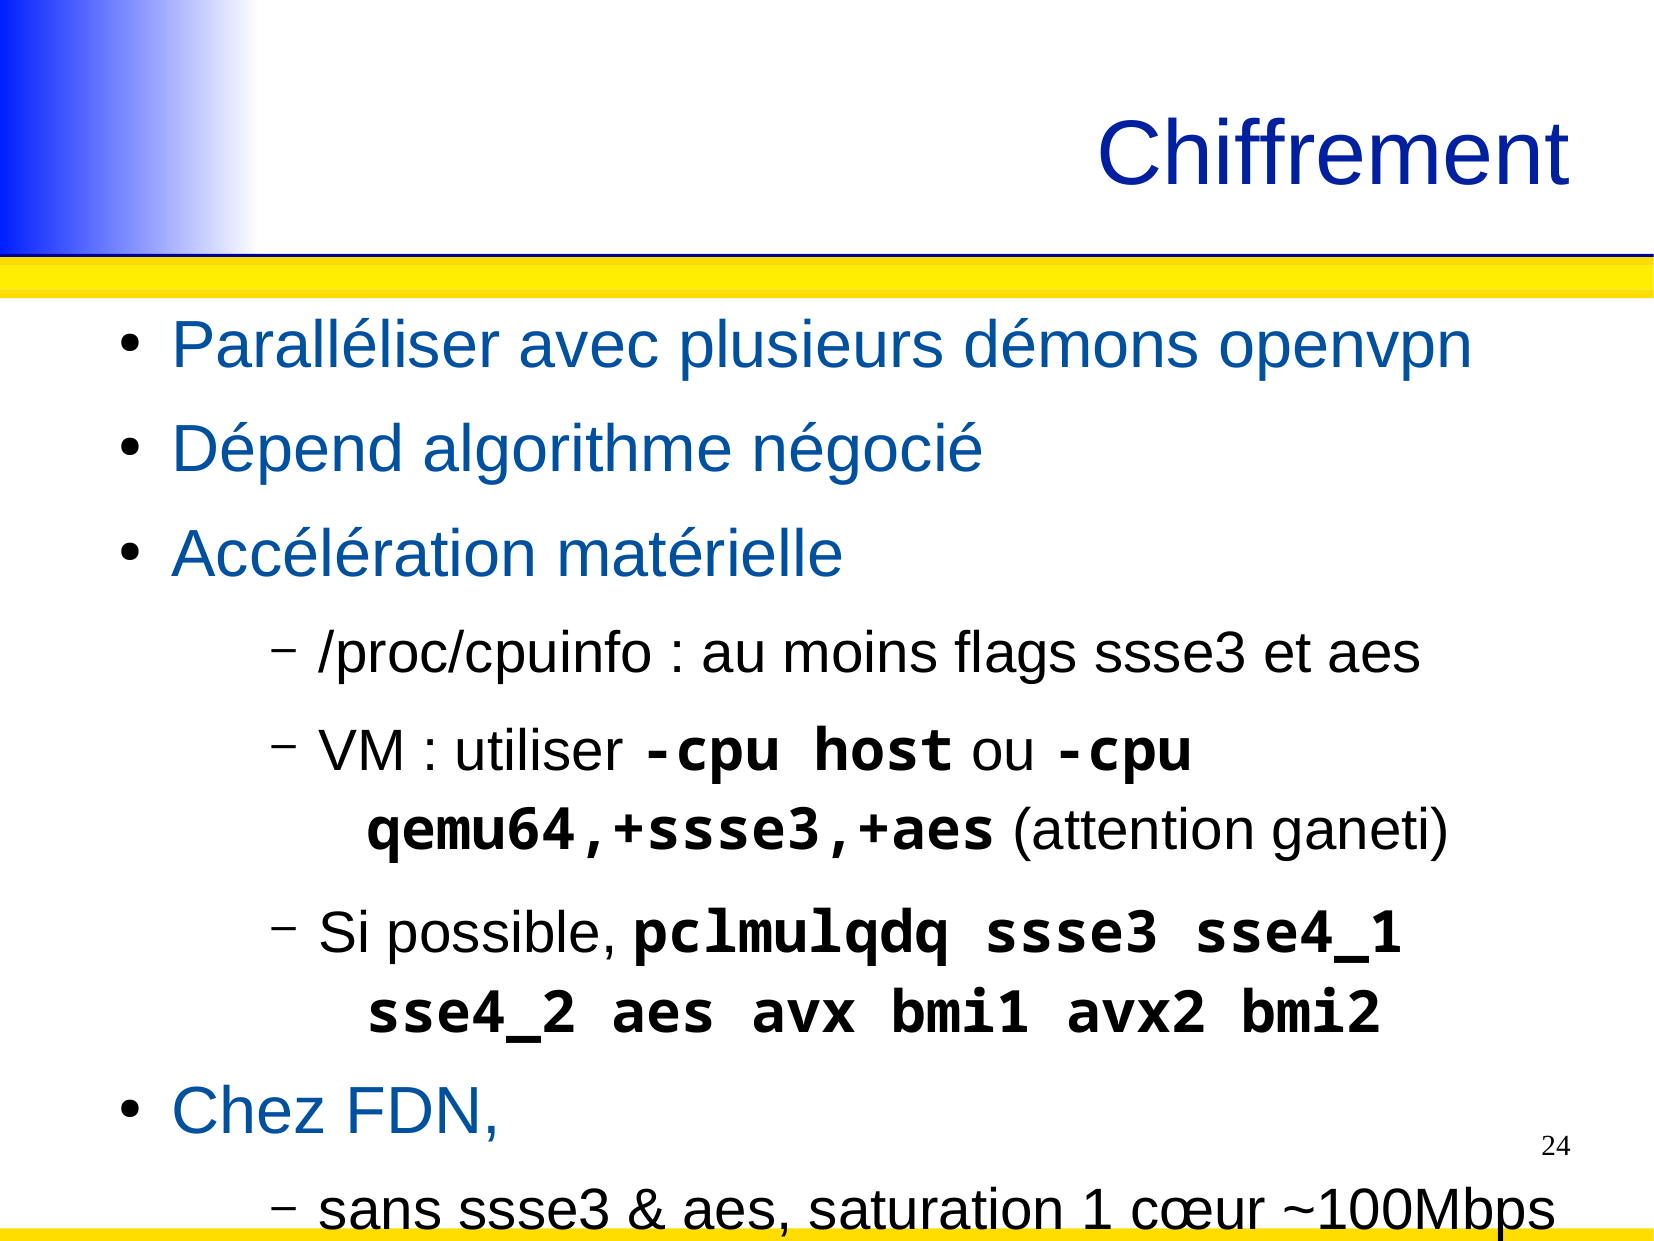

# Chiffrement
Paralléliser avec plusieurs démons openvpn
Dépend algorithme négocié
Accélération matérielle
/proc/cpuinfo : au moins flags ssse3 et aes
VM : utiliser -cpu host ou -cpu qemu64,+ssse3,+aes (attention ganeti)
Si possible, pclmulqdq ssse3 sse4_1 sse4_2 aes avx bmi1 avx2 bmi2
Chez FDN,
sans ssse3 & aes, saturation 1 cœur ~100Mbps
24